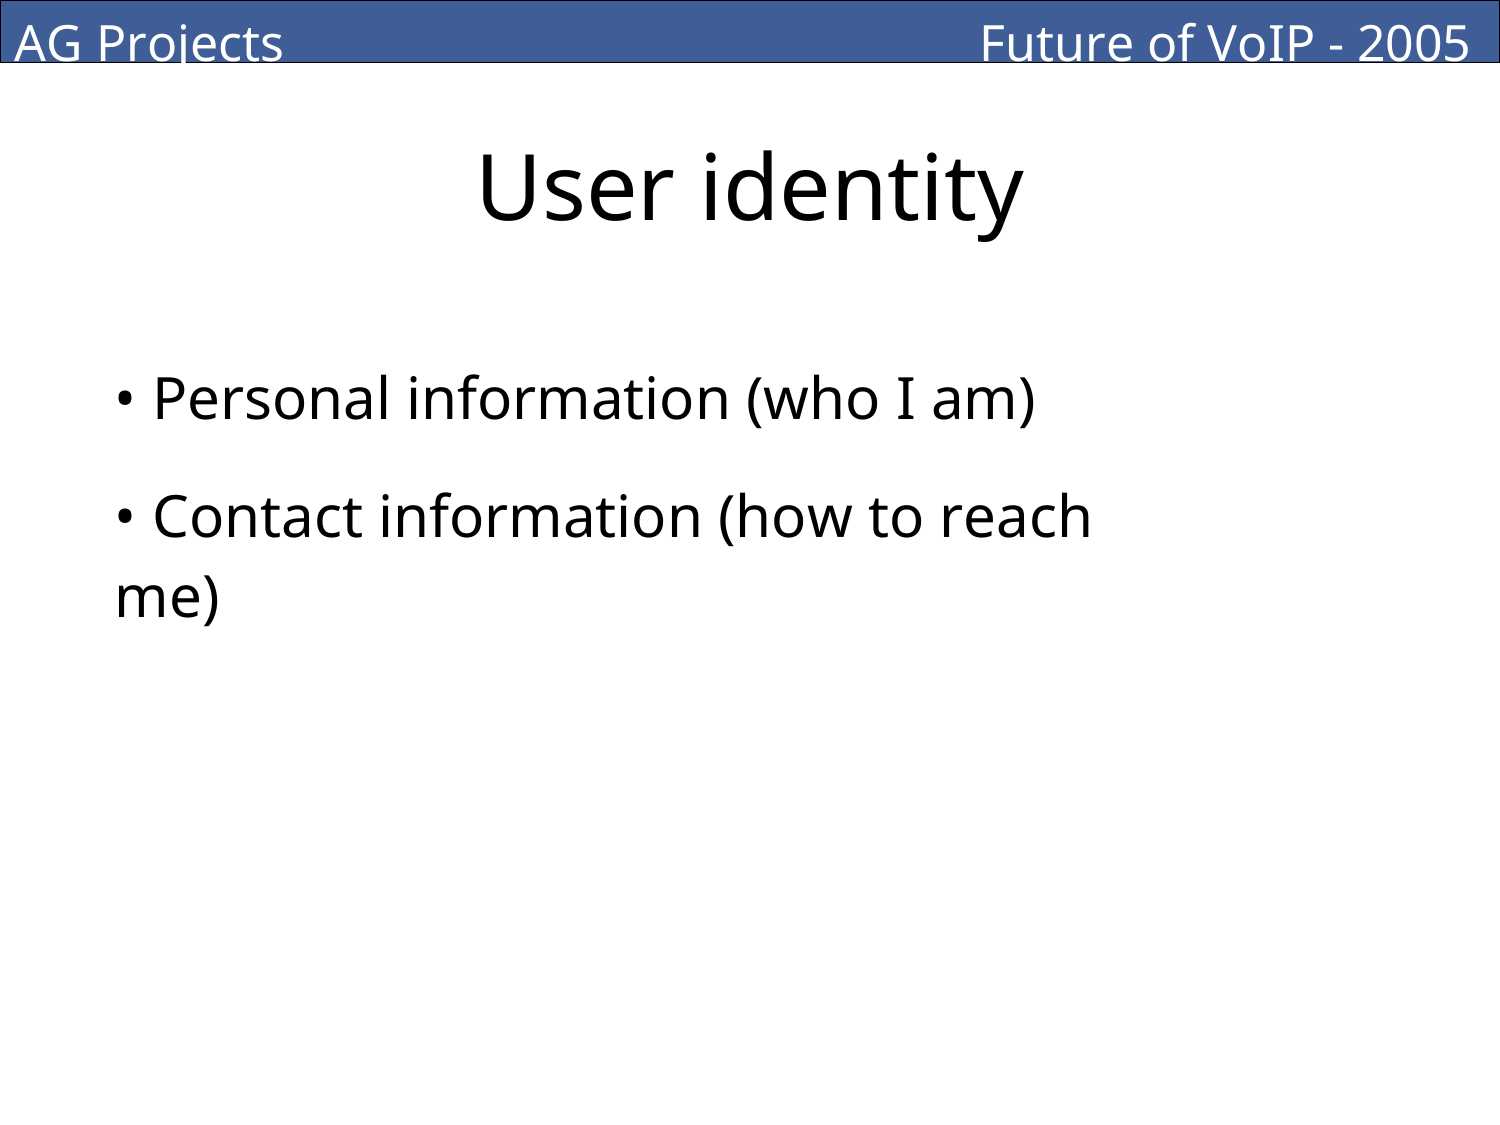

User identity
 Personal information (who I am)
# Contact information (how to reach me)